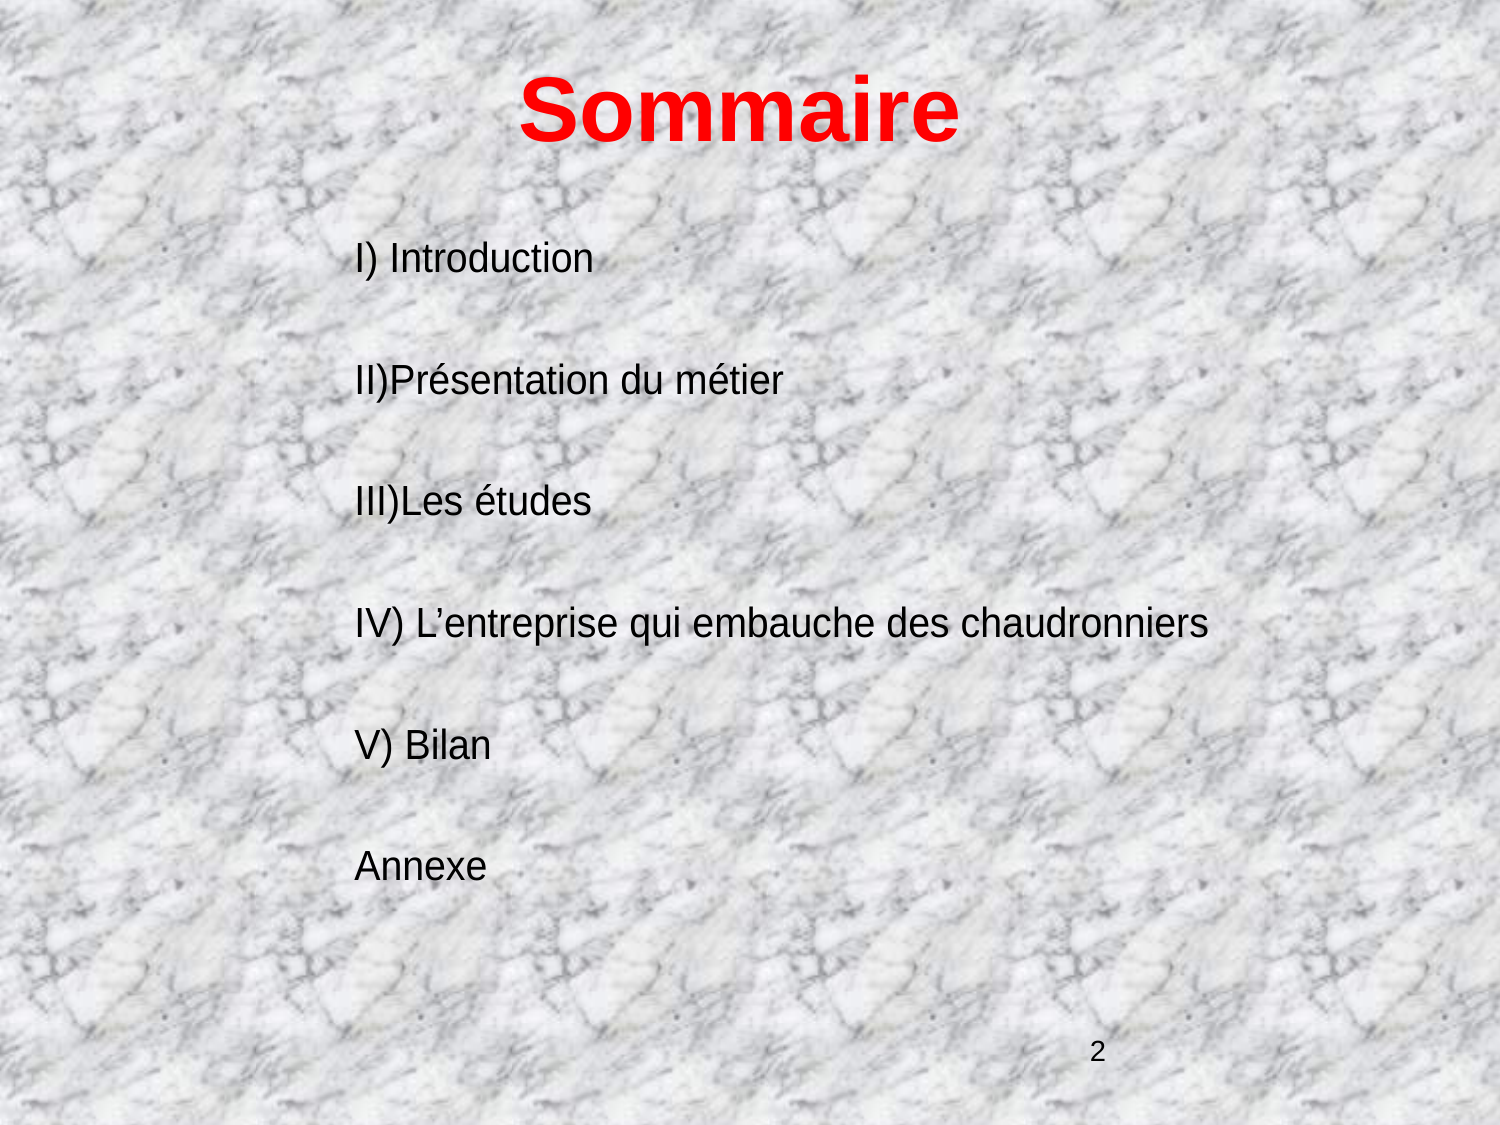

# Sommaire
I) Introduction
II)Présentation du métier
III)Les études
IV) L’entreprise qui embauche des chaudronniers
V) Bilan
Annexe